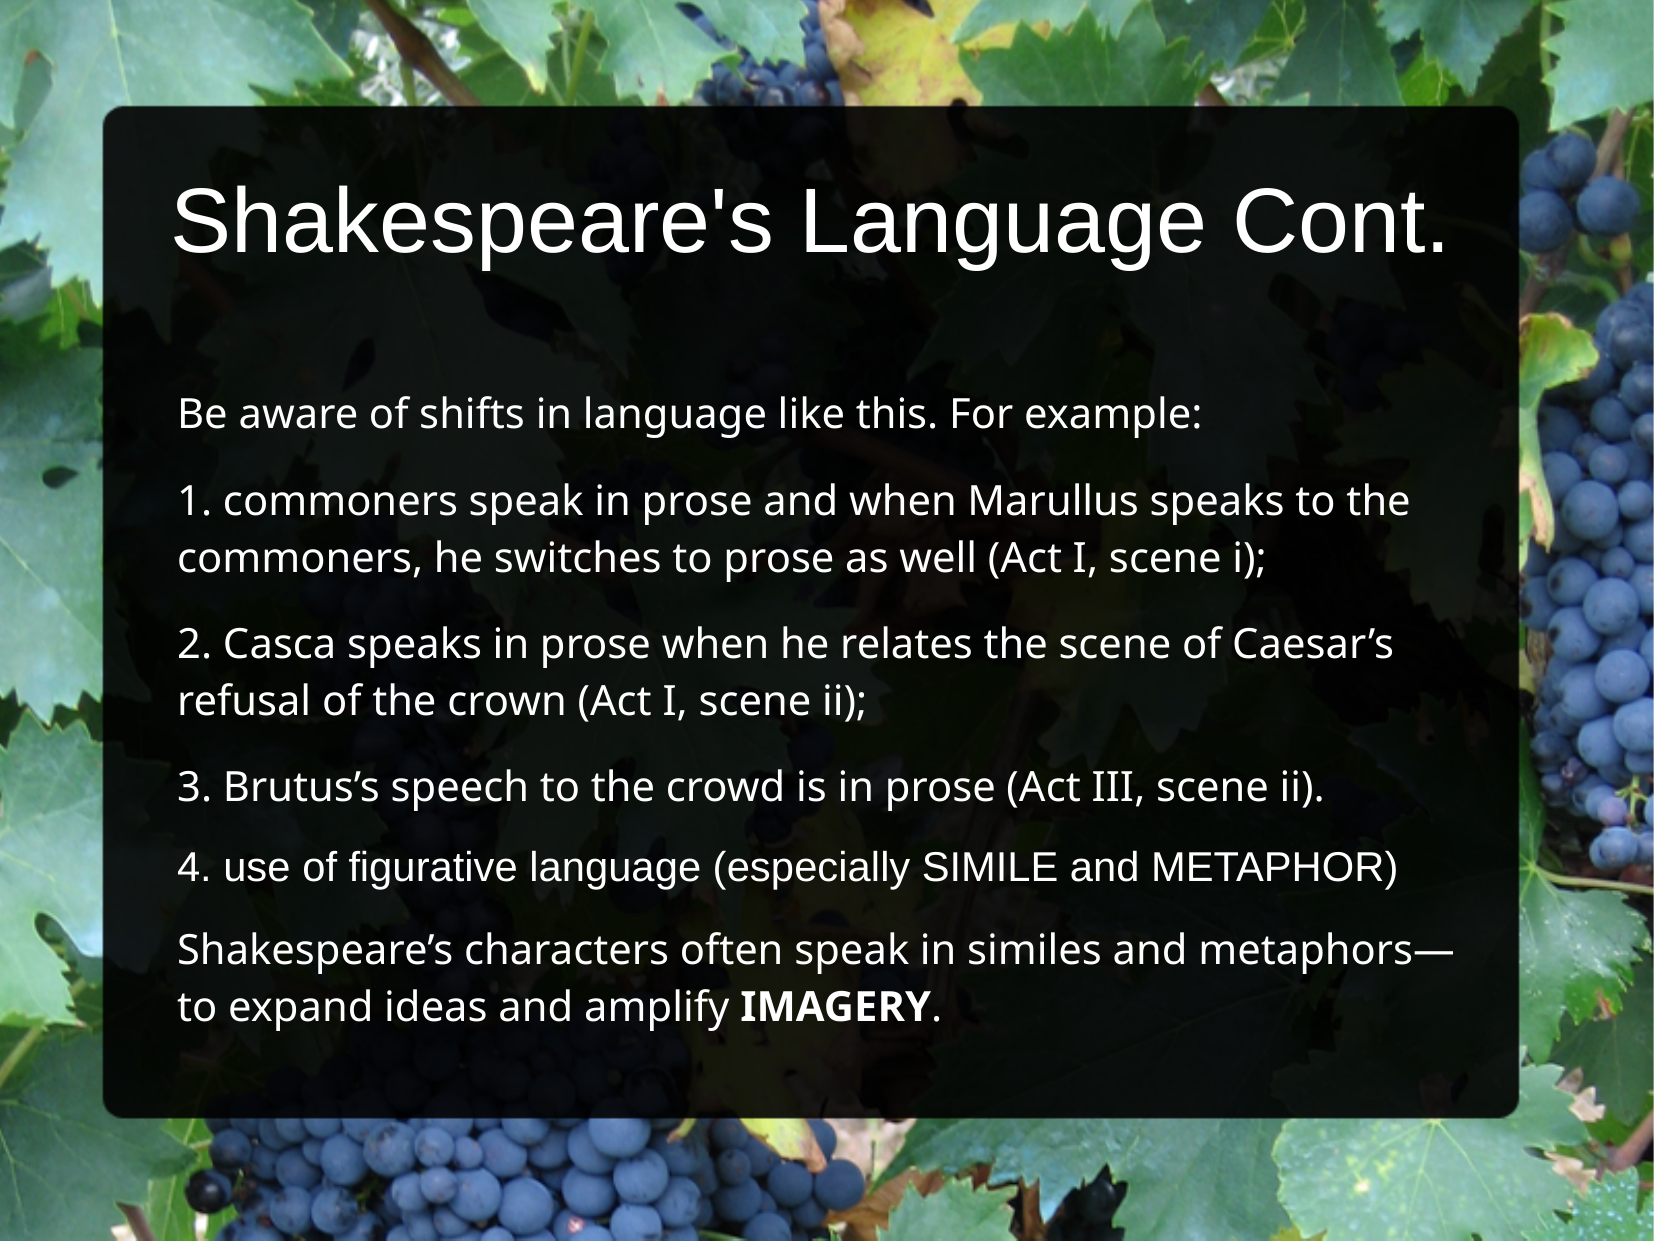

# Shakespeare's Language Cont.
Be aware of shifts in language like this. For example:
1. commoners speak in prose and when Marullus speaks to the commoners, he switches to prose as well (Act I, scene i);
2. Casca speaks in prose when he relates the scene of Caesar’s refusal of the crown (Act I, scene ii);
3. Brutus’s speech to the crowd is in prose (Act III, scene ii).
4. use of figurative language (especially SIMILE and METAPHOR)
Shakespeare’s characters often speak in similes and metaphors—to expand ideas and amplify IMAGERY.